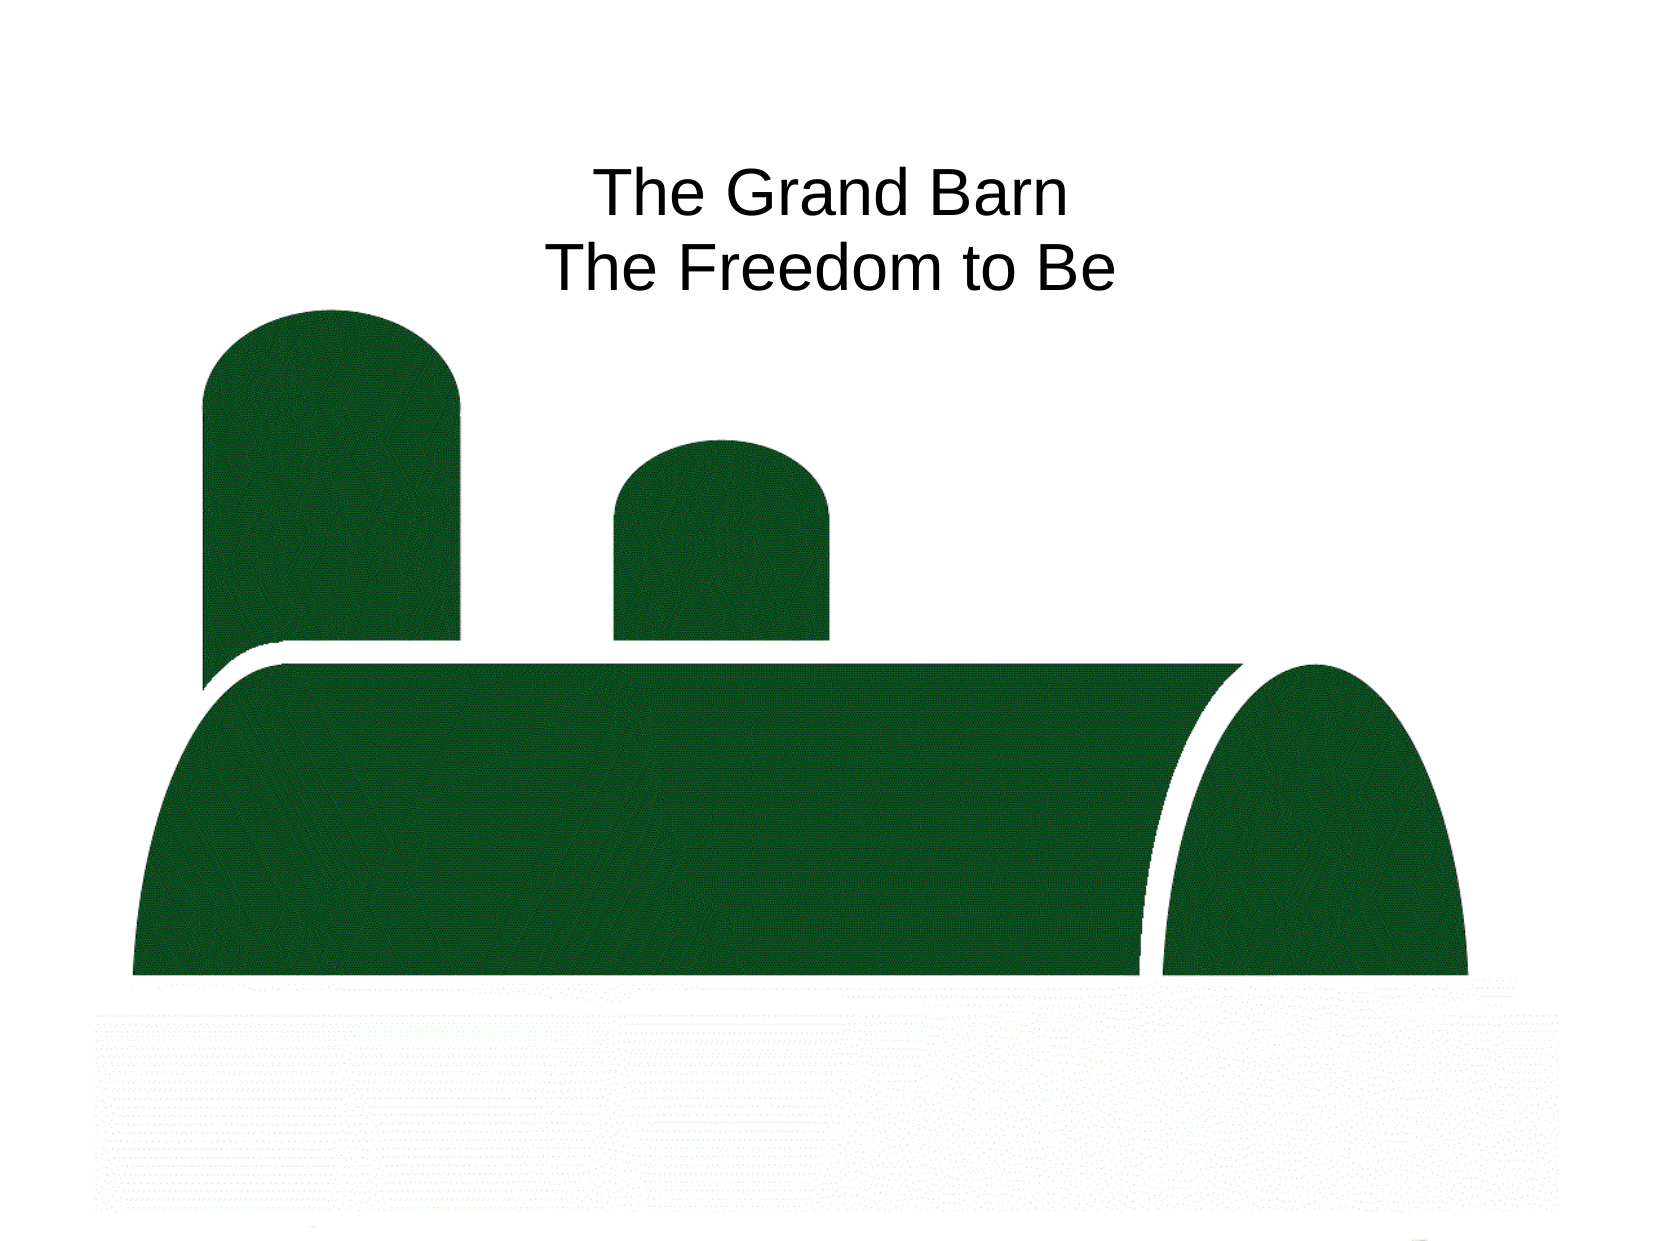

# The Grand Barn
The Freedom to Be